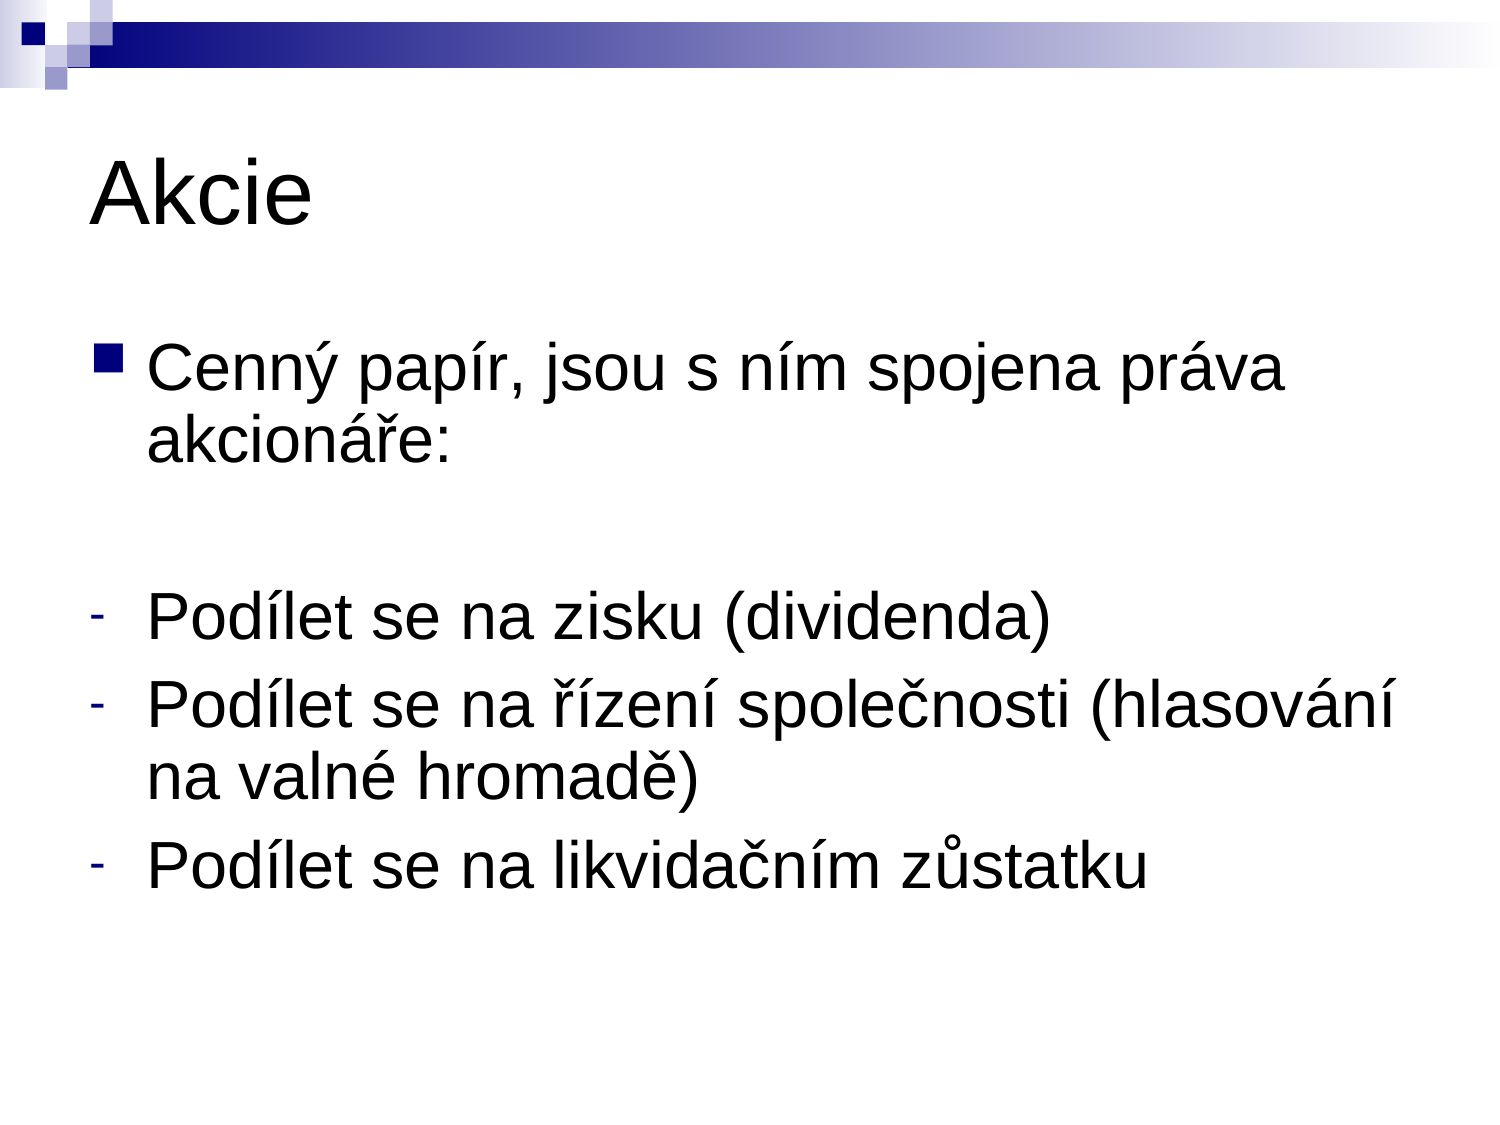

# Akcie
Cenný papír, jsou s ním spojena práva akcionáře:
Podílet se na zisku (dividenda)
Podílet se na řízení společnosti (hlasování na valné hromadě)
Podílet se na likvidačním zůstatku